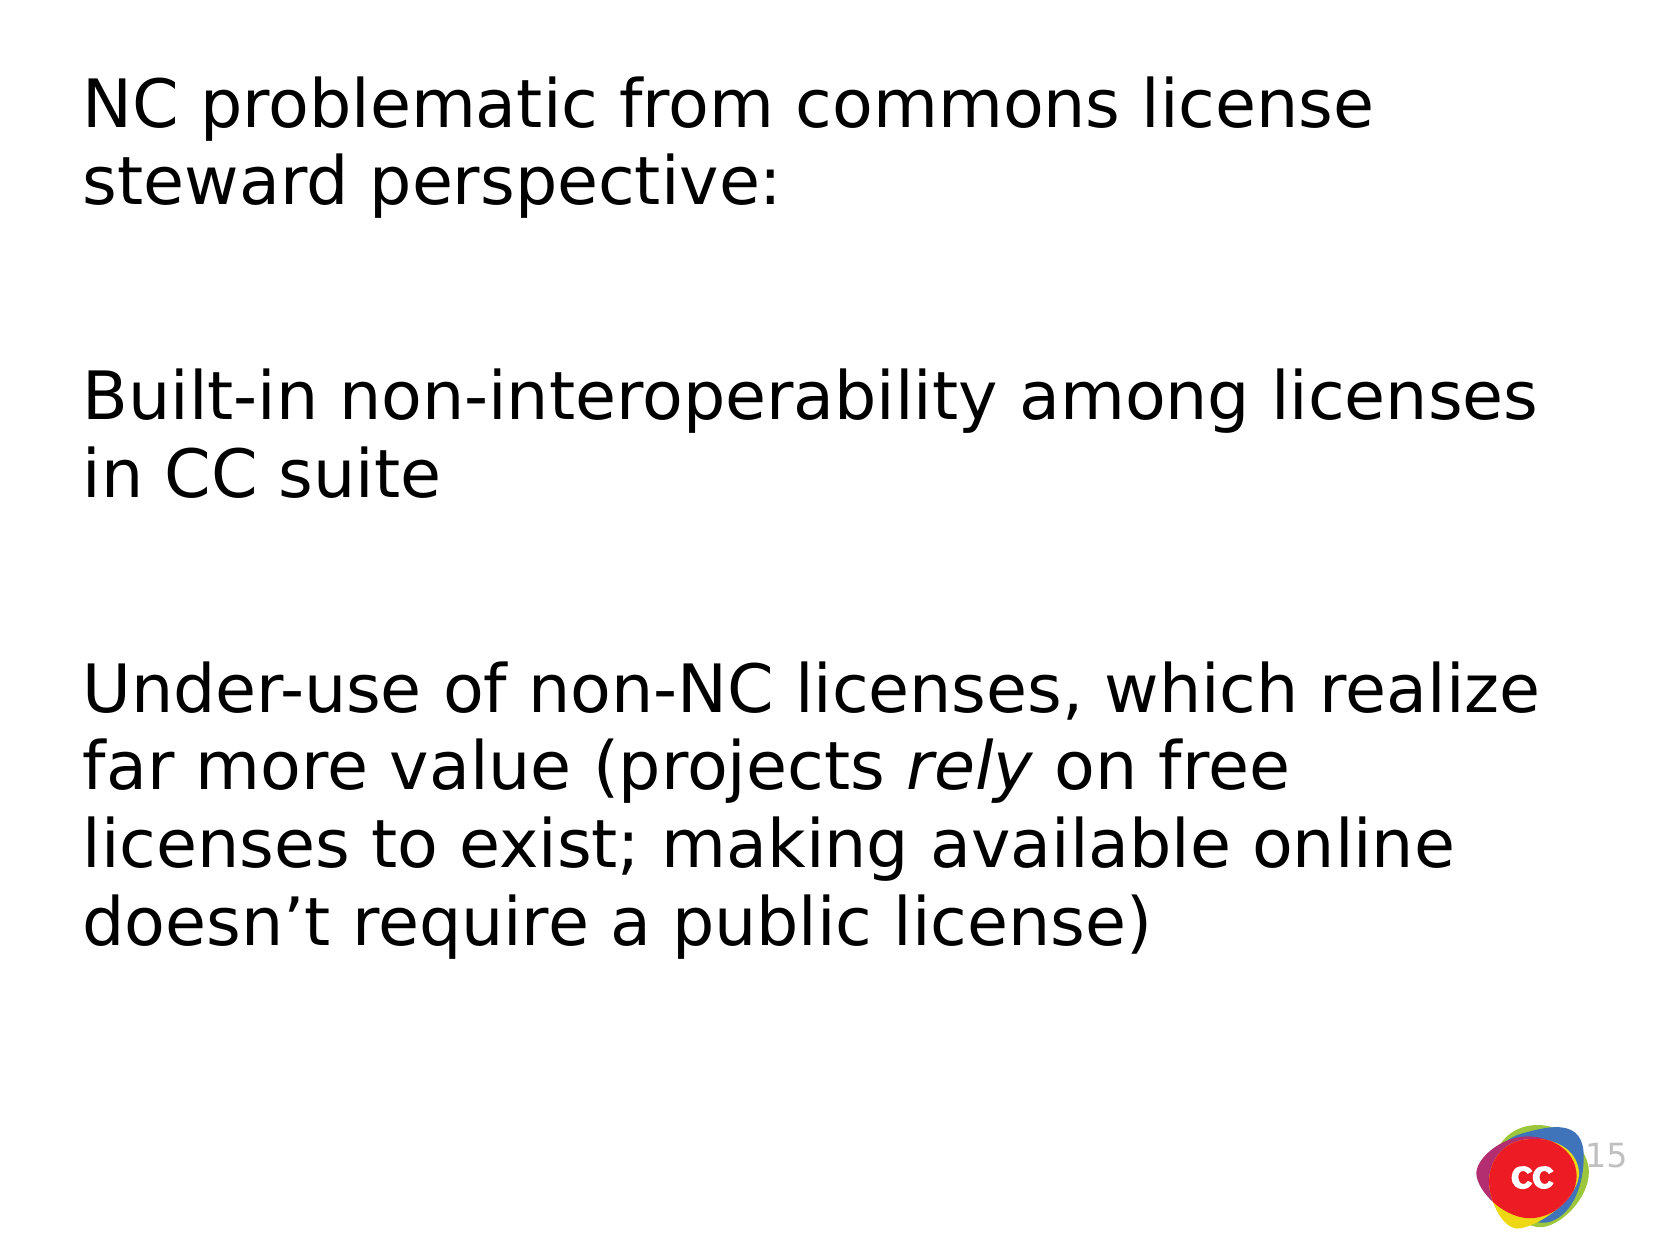

# NC problematic from commons license steward perspective:
Built-in non-interoperability among licenses in CC suite
Under-use of non-NC licenses, which realize far more value (projects rely on free licenses to exist; making available online doesn’t require a public license)